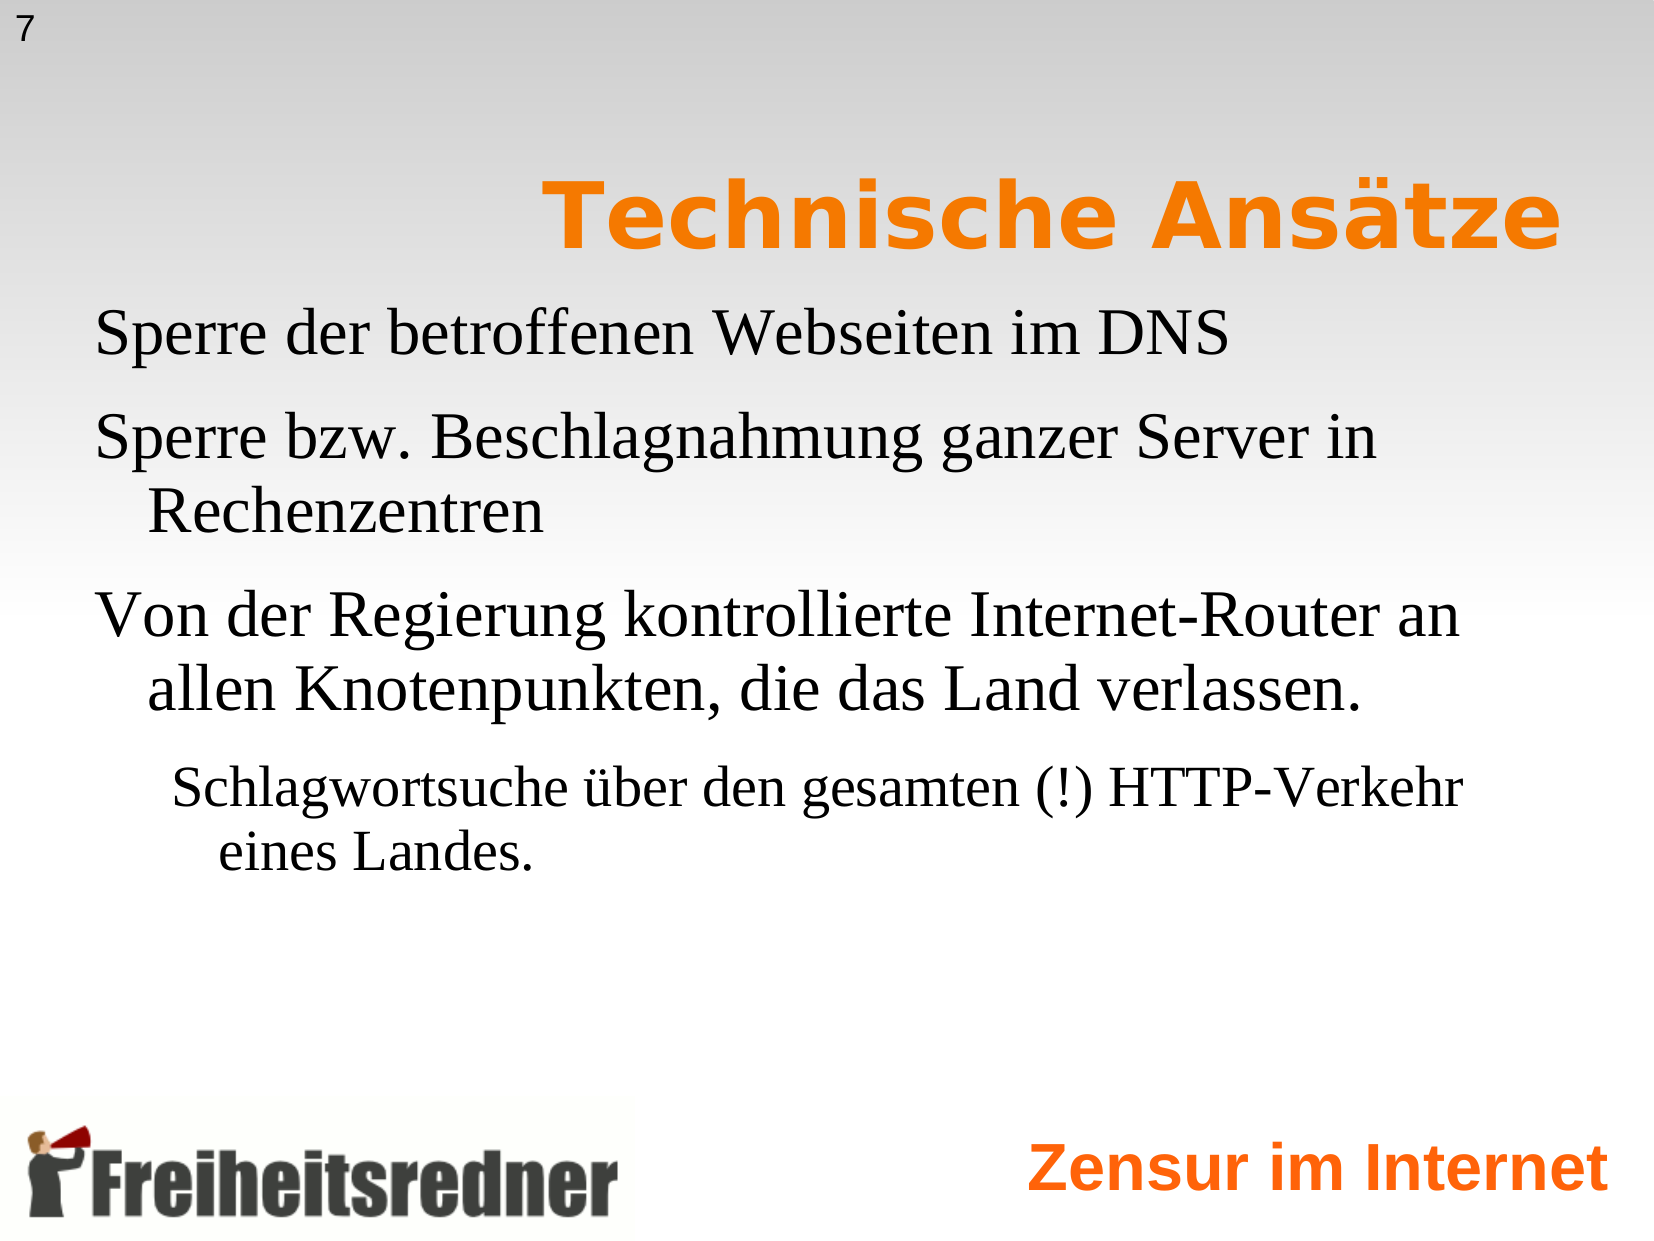

# Technische Ansätze
Sperre der betroffenen Webseiten im DNS
Sperre bzw. Beschlagnahmung ganzer Server in Rechenzentren
Von der Regierung kontrollierte Internet-Router an allen Knotenpunkten, die das Land verlassen.
Schlagwortsuche über den gesamten (!) HTTP-Verkehr eines Landes.